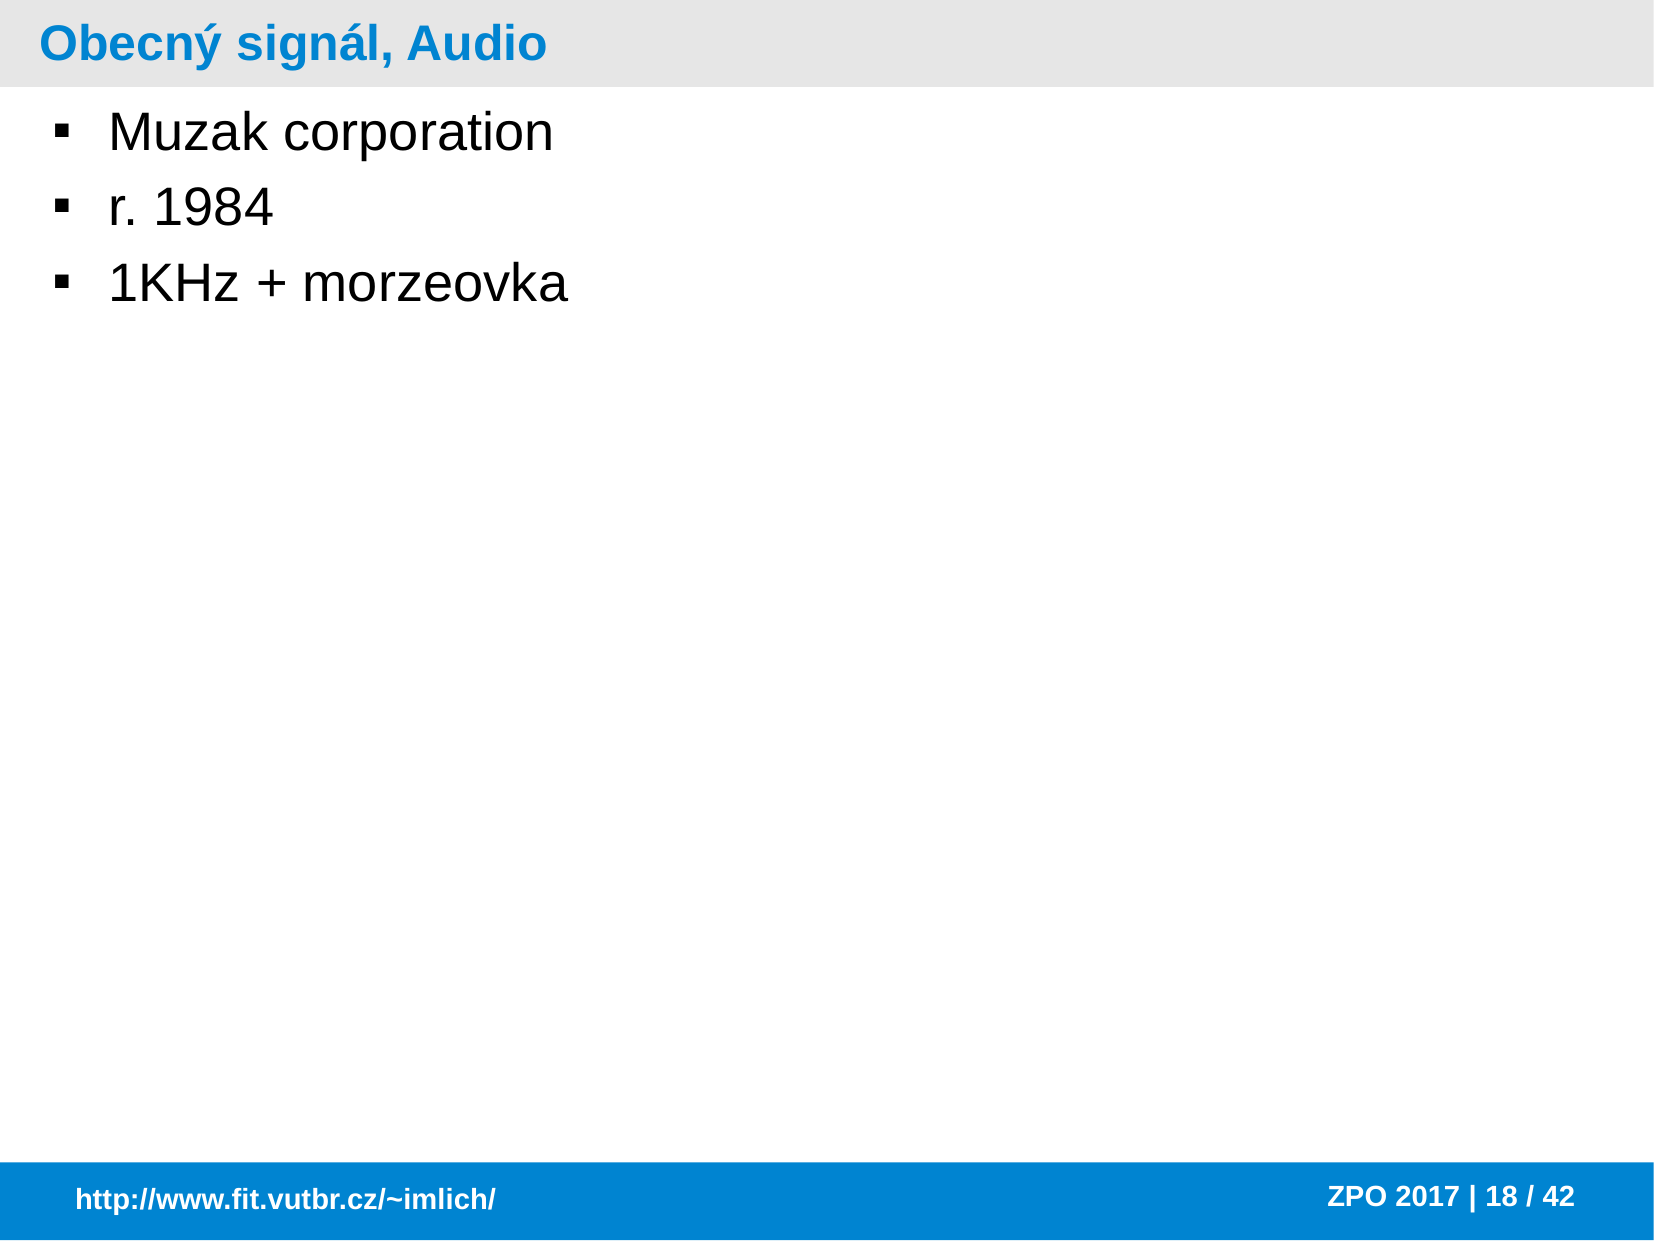

# Obecný signál, Audio
Muzak corporation
r. 1984
1KHz + morzeovka